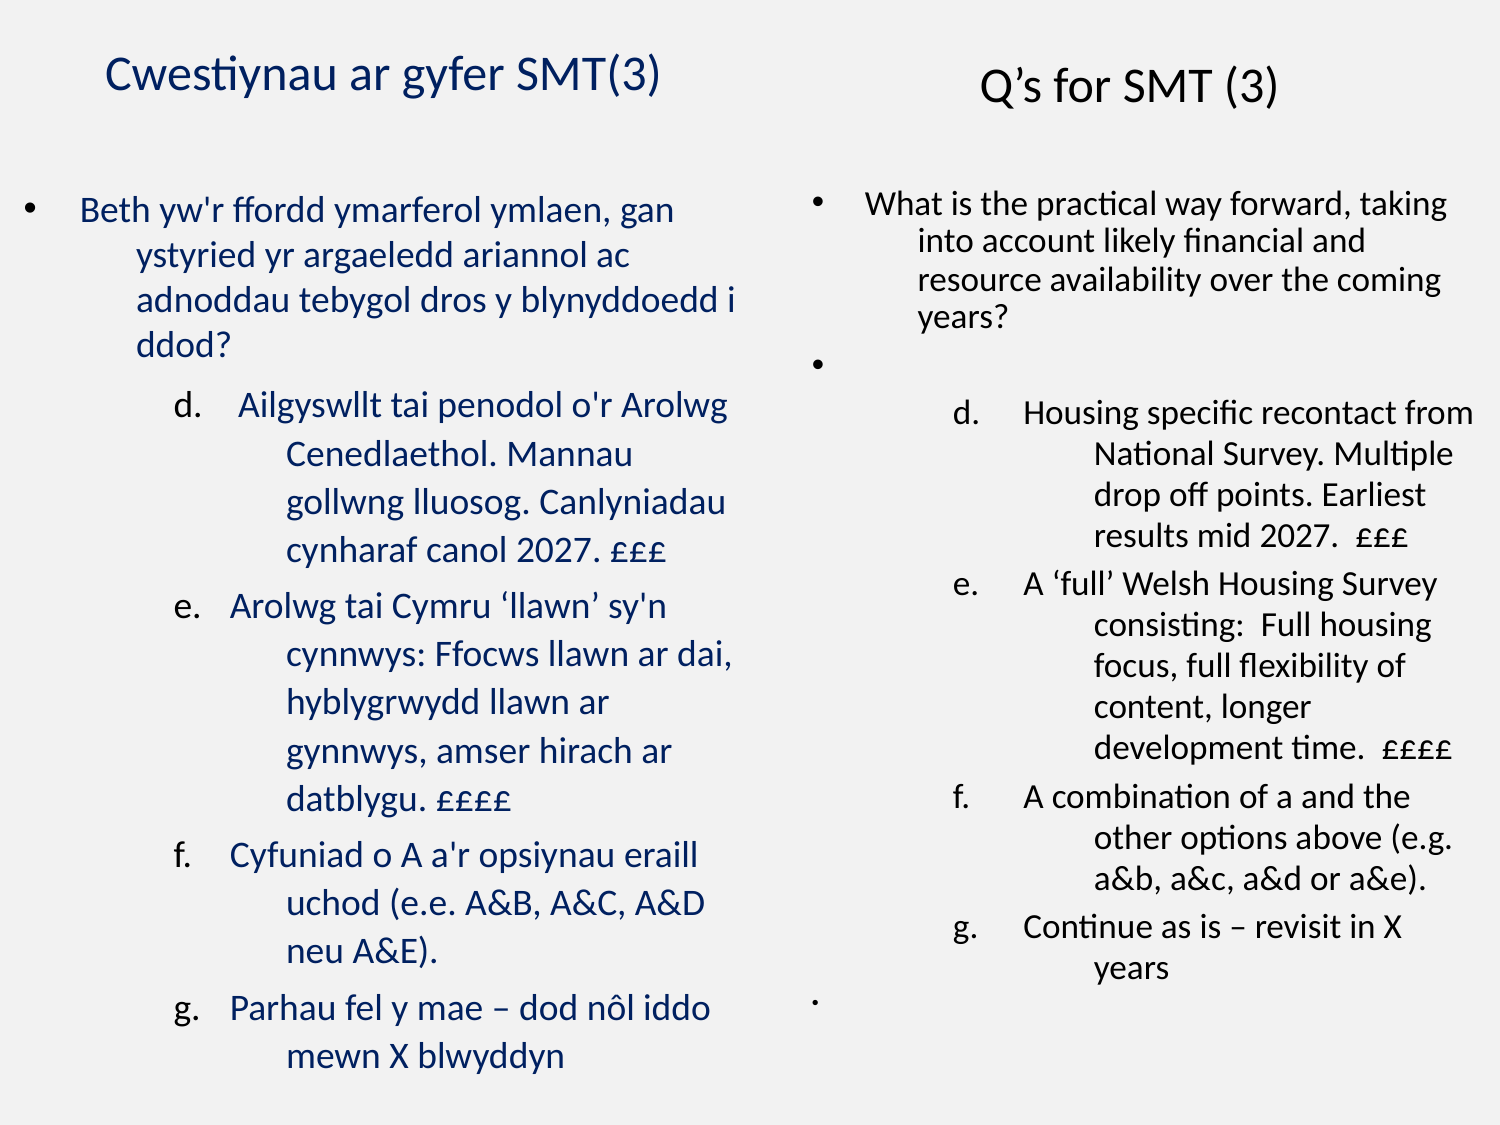

Cwestiynau ar gyfer SMT(3)
Q’s for SMT (3)
Beth yw'r ffordd ymarferol ymlaen, gan ystyried yr argaeledd ariannol ac adnoddau tebygol dros y blynyddoedd i ddod?
 Ailgyswllt tai penodol o'r Arolwg Cenedlaethol. Mannau gollwng lluosog. Canlyniadau cynharaf canol 2027. £££
Arolwg tai Cymru ‘llawn’ sy'n cynnwys: Ffocws llawn ar dai, hyblygrwydd llawn ar gynnwys, amser hirach ar datblygu. ££££
Cyfuniad o A a'r opsiynau eraill uchod (e.e. A&B, A&C, A&D neu A&E).
Parhau fel y mae – dod nôl iddo mewn X blwyddyn
# What is the practical way forward, taking into account likely financial and resource availability over the coming years?
Housing specific recontact from National Survey. Multiple drop off points. Earliest results mid 2027. £££
A ‘full’ Welsh Housing Survey consisting: Full housing focus, full flexibility of content, longer development time. ££££
A combination of a and the other options above (e.g. a&b, a&c, a&d or a&e).
Continue as is – revisit in X years